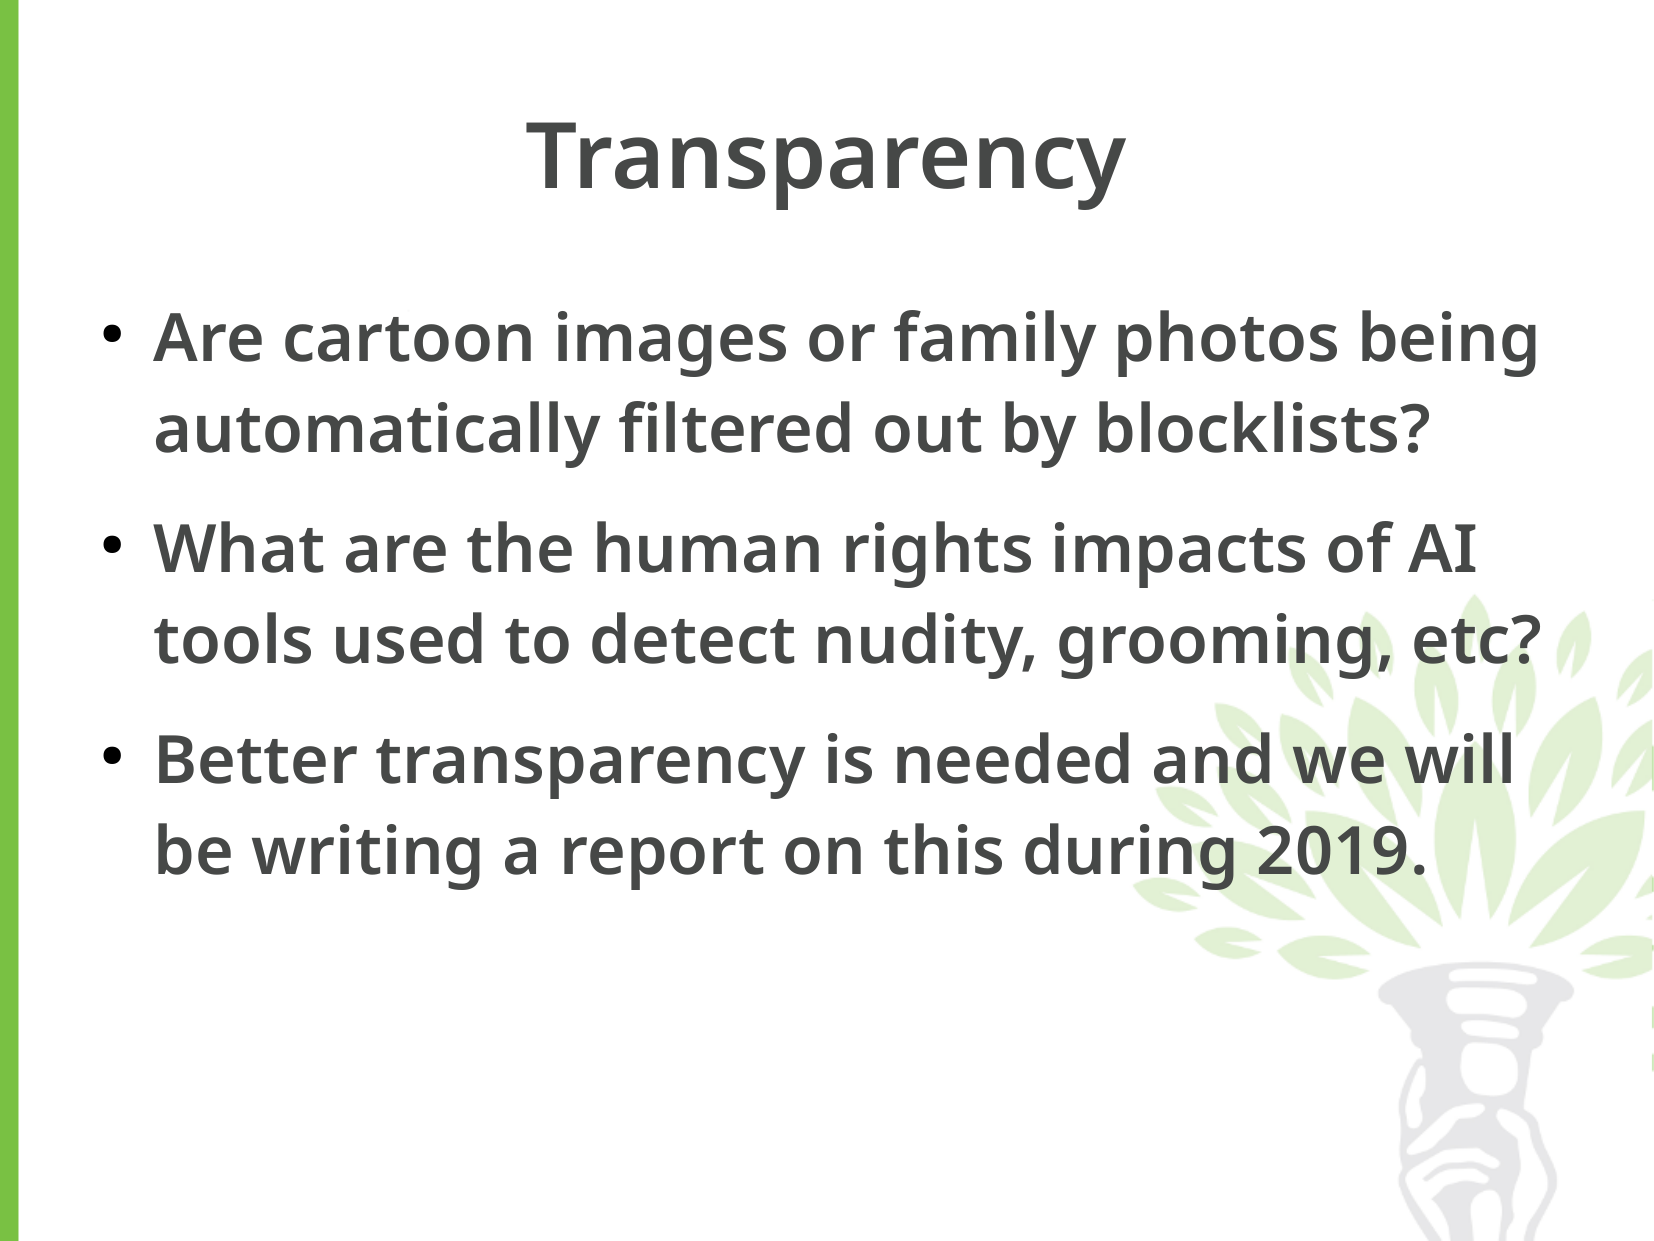

# Transparency
Are cartoon images or family photos being automatically filtered out by blocklists?
What are the human rights impacts of AI tools used to detect nudity, grooming, etc?
Better transparency is needed and we will be writing a report on this during 2019.